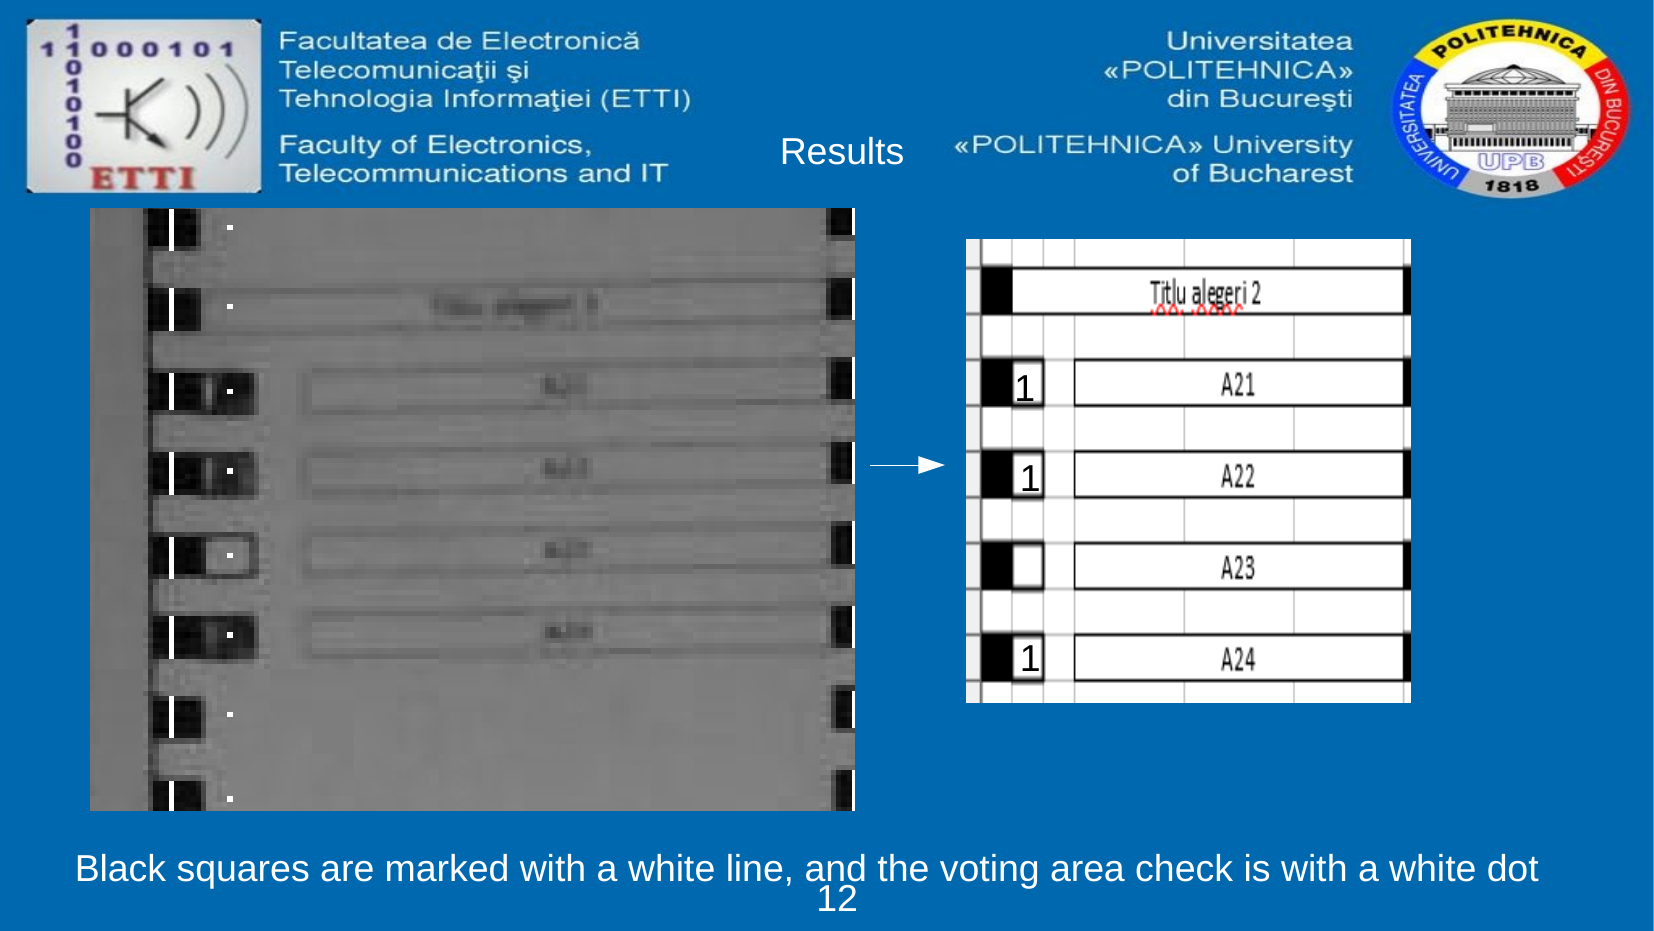

Results
1
1
1
Black squares are marked with a white line, and the voting area check is with a white dot
12